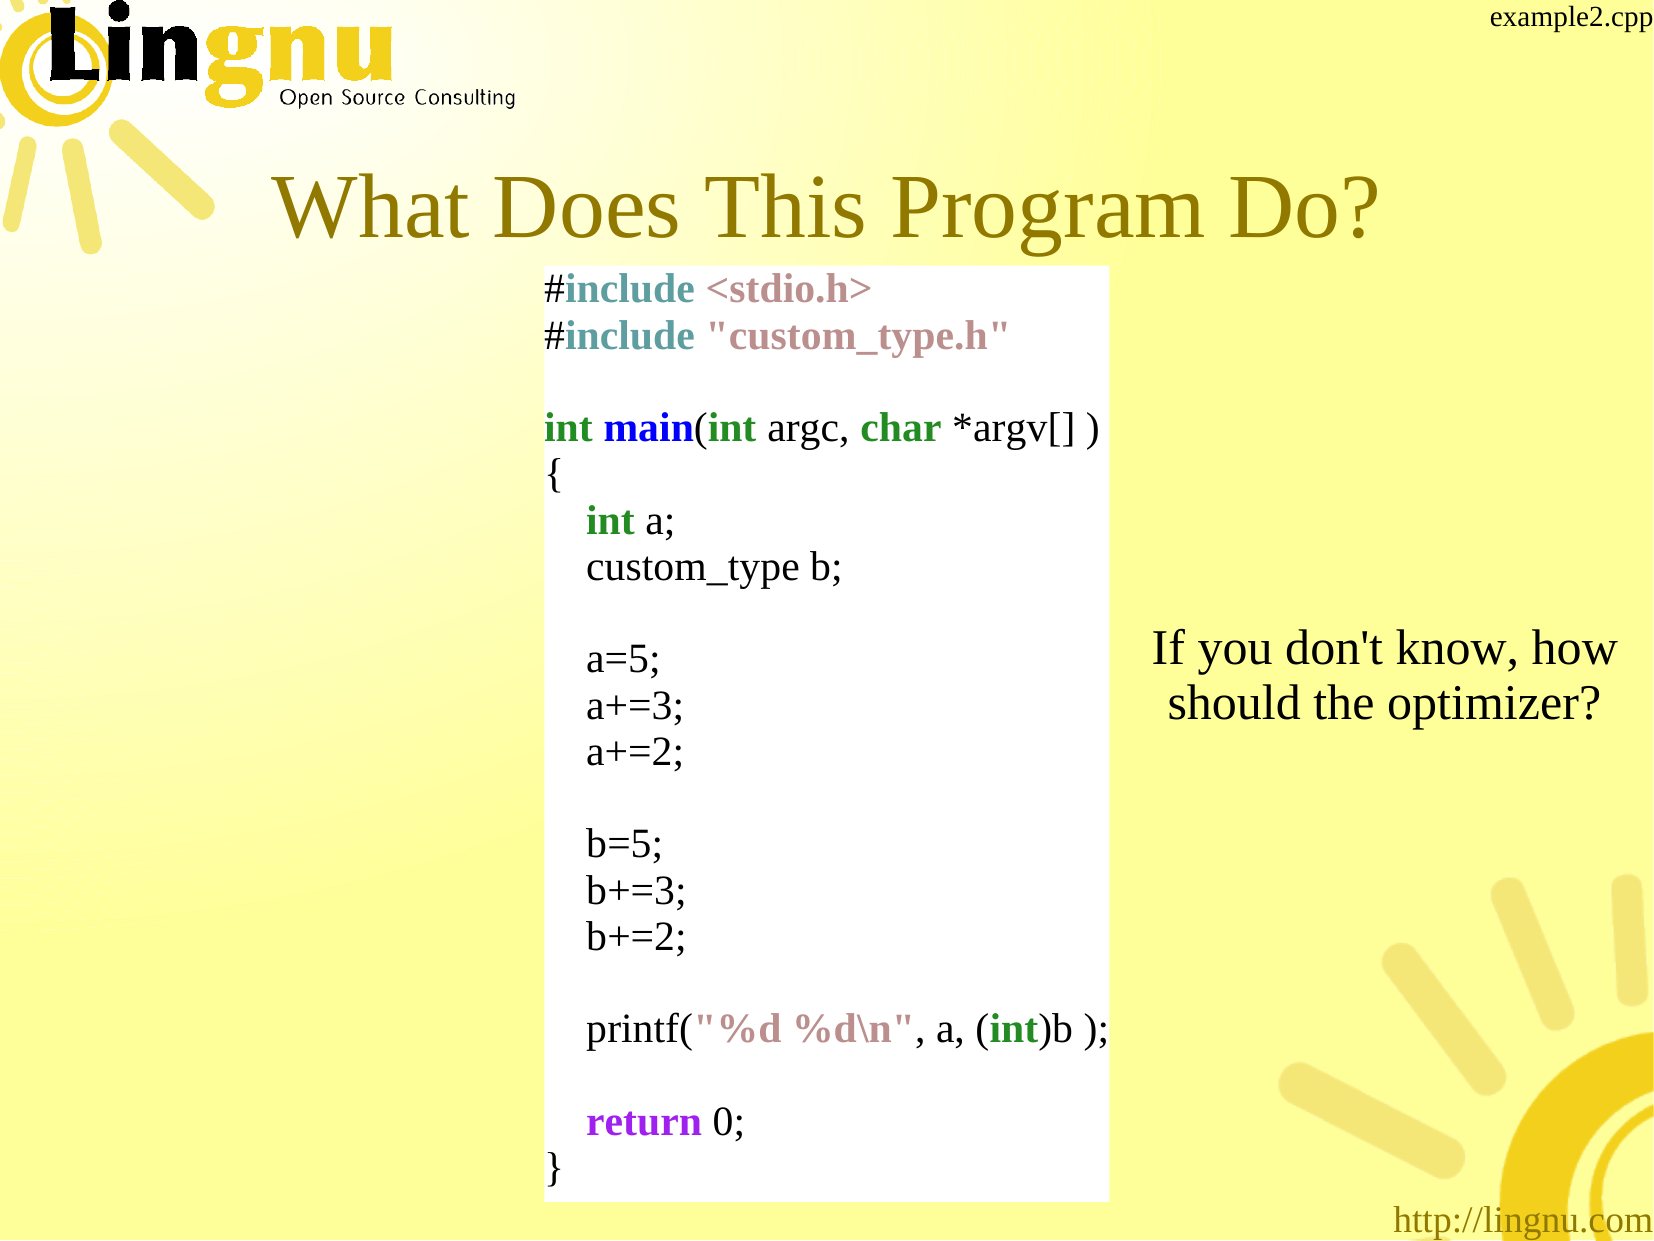

example2.cpp
# What Does This Program Do?
#include <stdio.h>
#include "custom_type.h"
int main(int argc, char *argv[] )
{
 int a;
 custom_type b;
 a=5;
 a+=3;
 a+=2;
 b=5;
 b+=3;
 b+=2;
 printf("%d %d\n", a, (int)b );
 return 0;
}
If you don't know, how
should the optimizer?